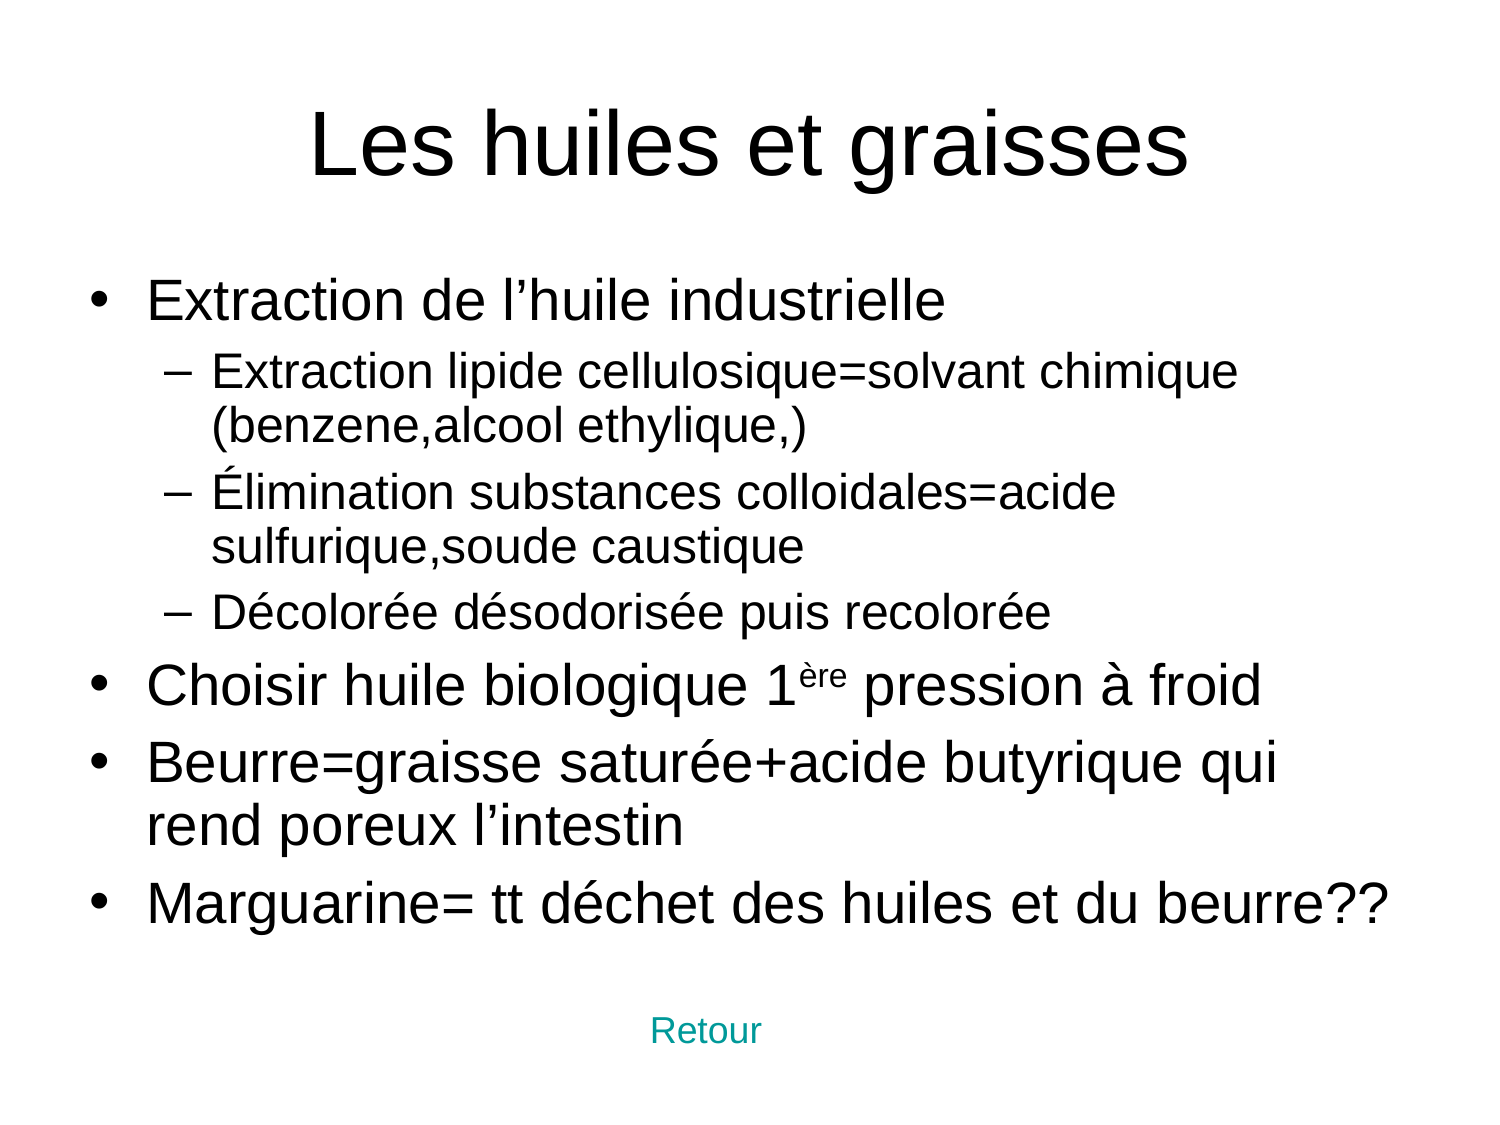

# Les huiles et graisses
Extraction de l’huile industrielle
Extraction lipide cellulosique=solvant chimique (benzene,alcool ethylique,)
Élimination substances colloidales=acide sulfurique,soude caustique
Décolorée désodorisée puis recolorée
Choisir huile biologique 1ère pression à froid
Beurre=graisse saturée+acide butyrique qui rend poreux l’intestin
Marguarine= tt déchet des huiles et du beurre??
Retour